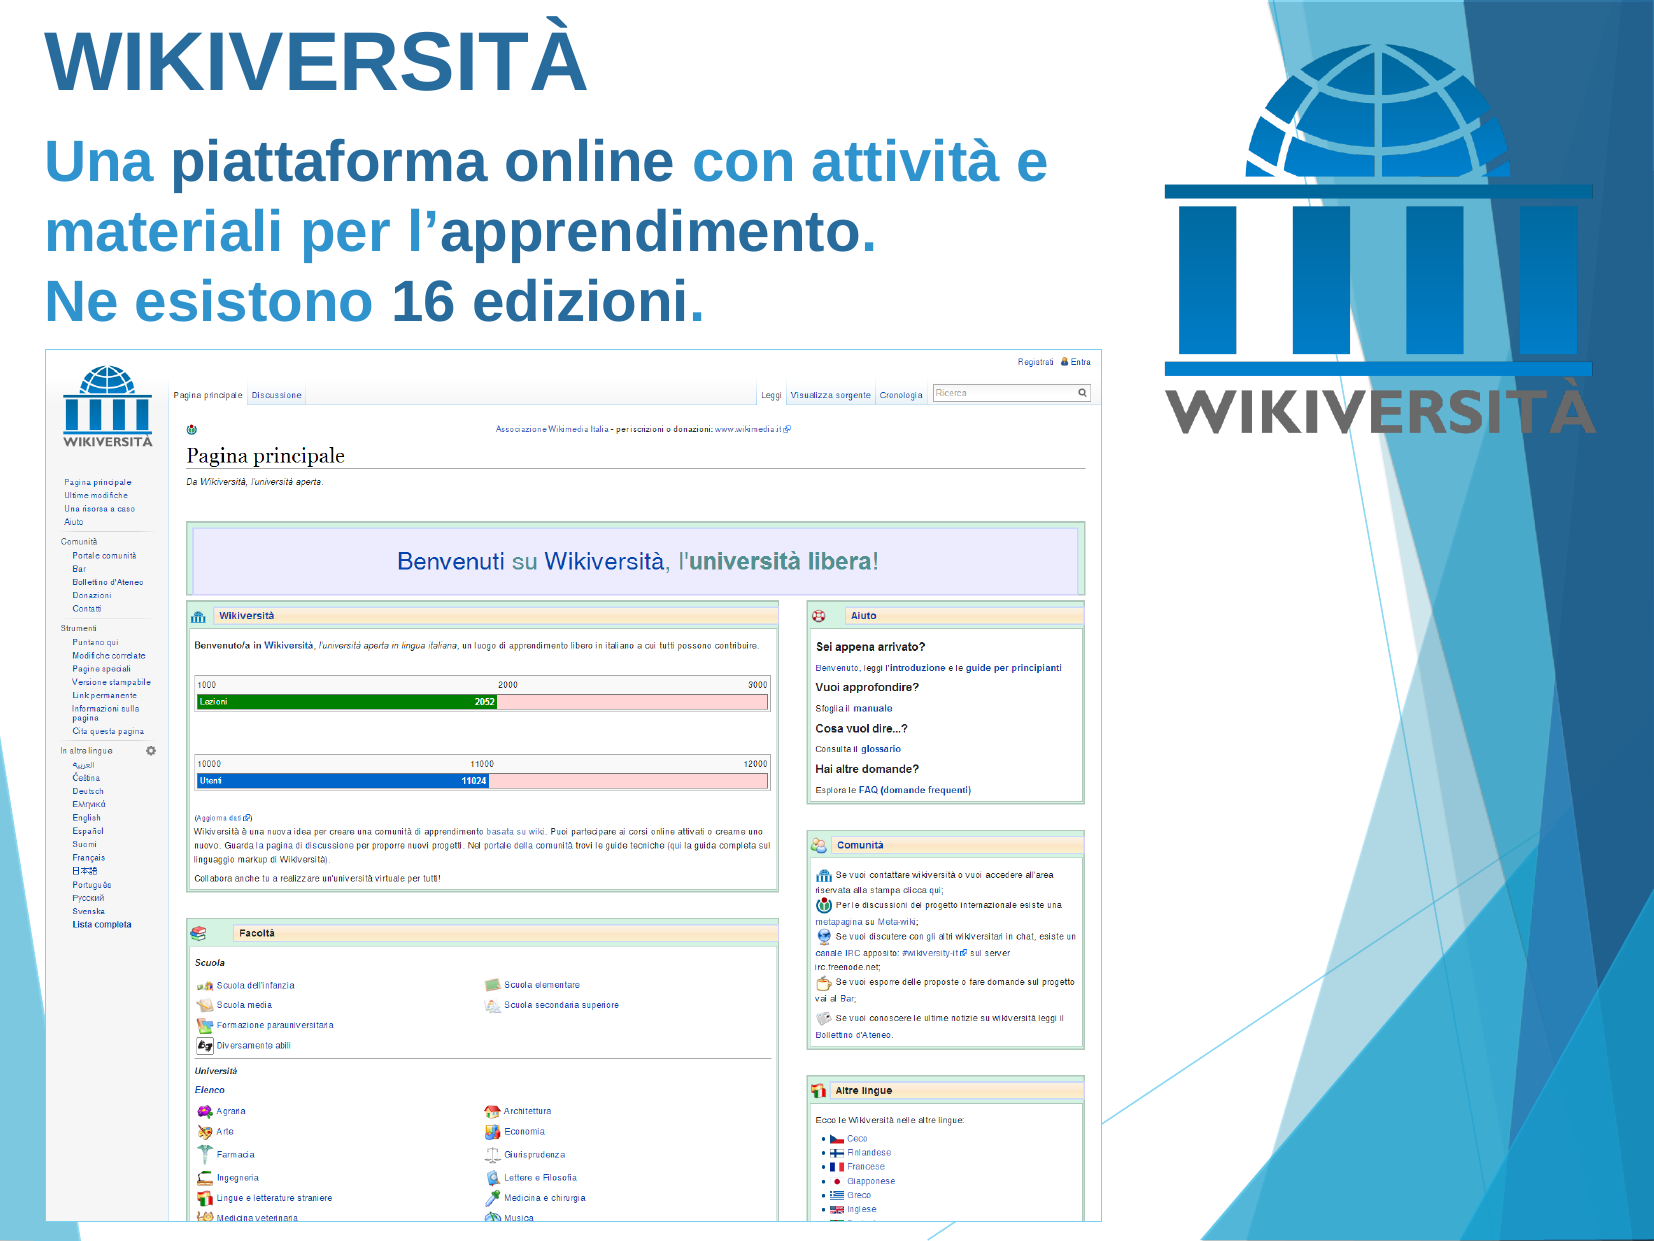

WIKIVERSITÀ
Una piattaforma online con attività e materiali per l’apprendimento.
Ne esistono 16 edizioni.